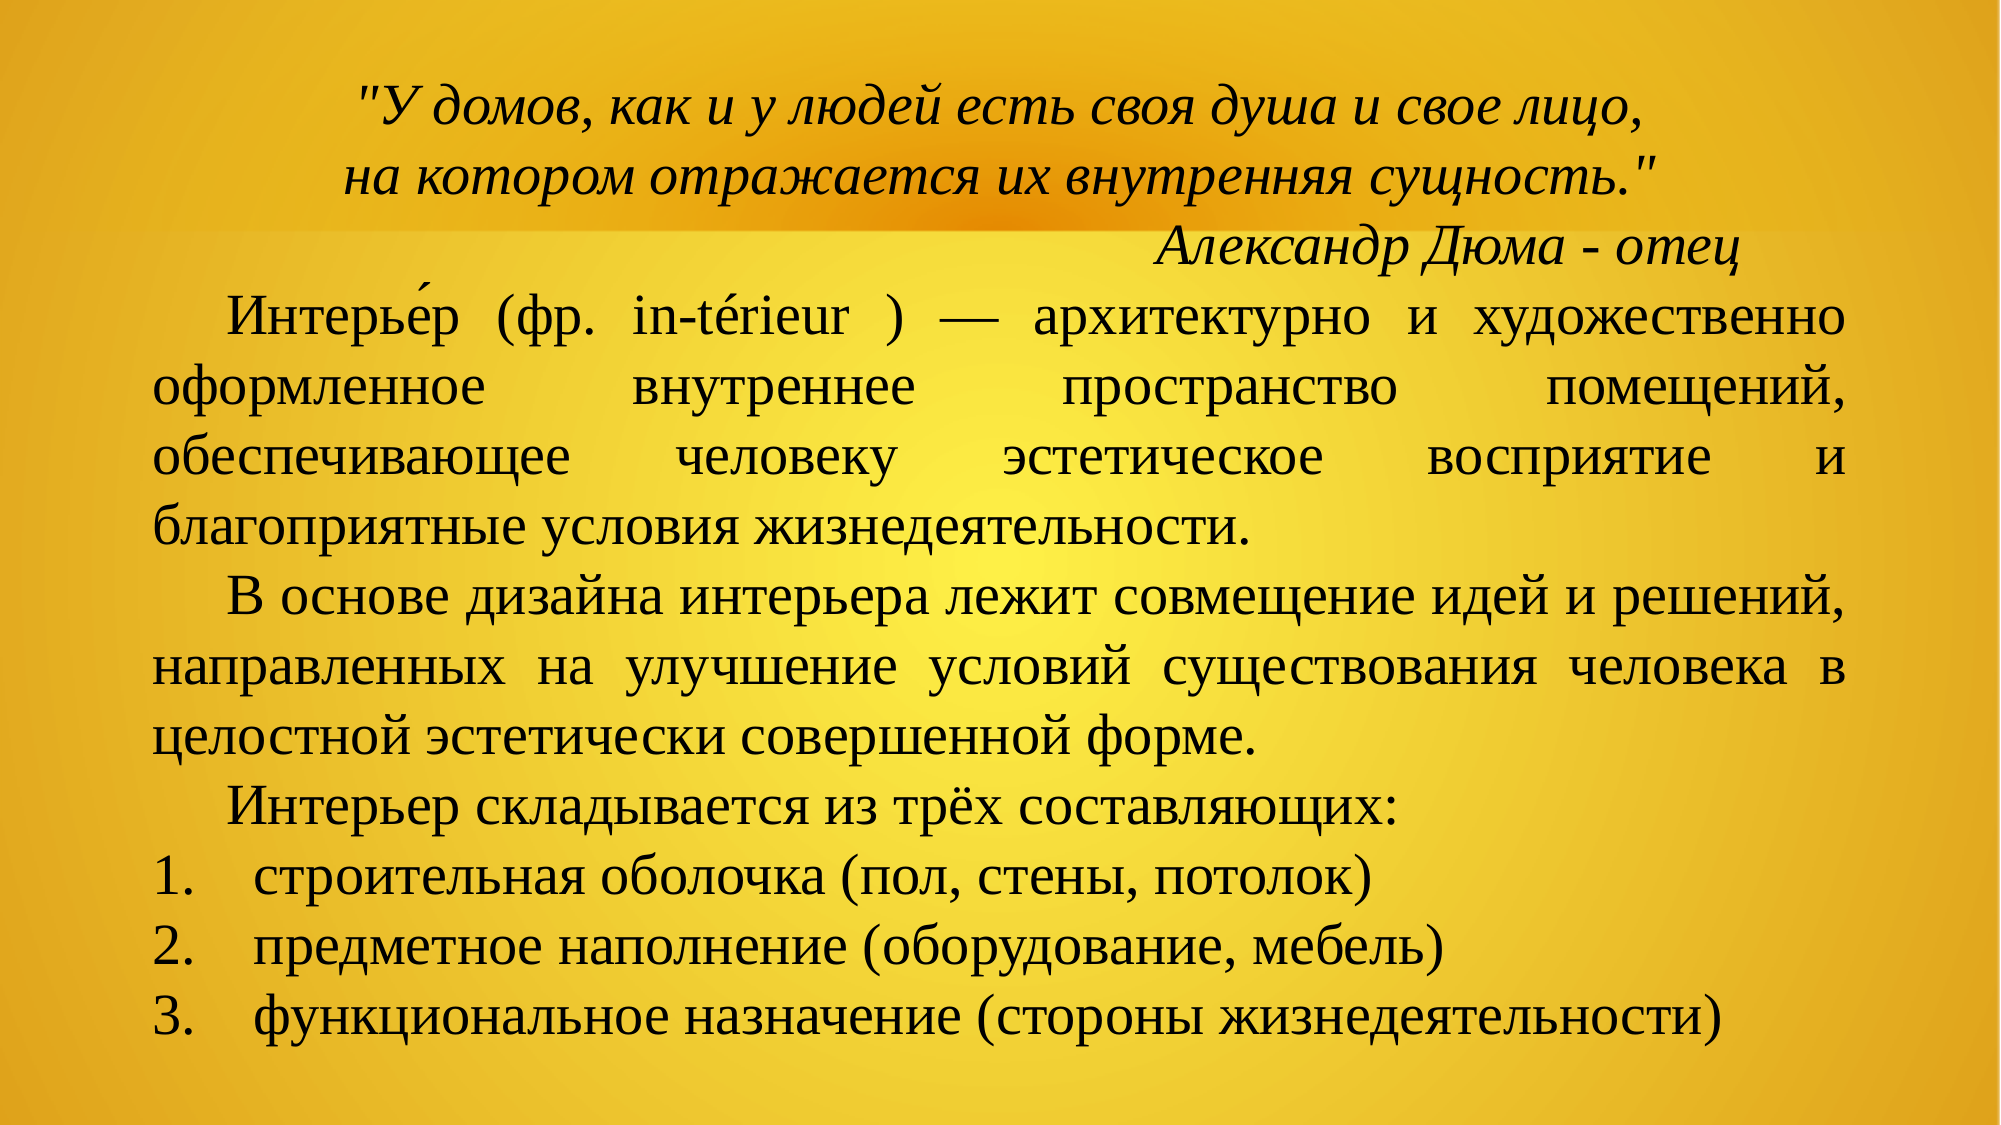

"У домов, как и у людей есть своя душа и свое лицо,
на котором отражается их внутренняя сущность."
 Александр Дюма - отец
	Интерье́р (фр. in-térieur ) — архитектурно и художественно оформленное внутреннее пространство помещений, обеспечивающее человеку эстетическое восприятие и благоприятные условия жизнедеятельности.
	В основе дизайна интерьера лежит совмещение идей и решений, направленных на улучшение условий существования человека в целостной эстетически совершенной форме.
	Интерьер складывается из трёх составляющих:
 строительная оболочка (пол, стены, потолок)
 предметное наполнение (оборудование, мебель)
 функциональное назначение (стороны жизнедеятельности)